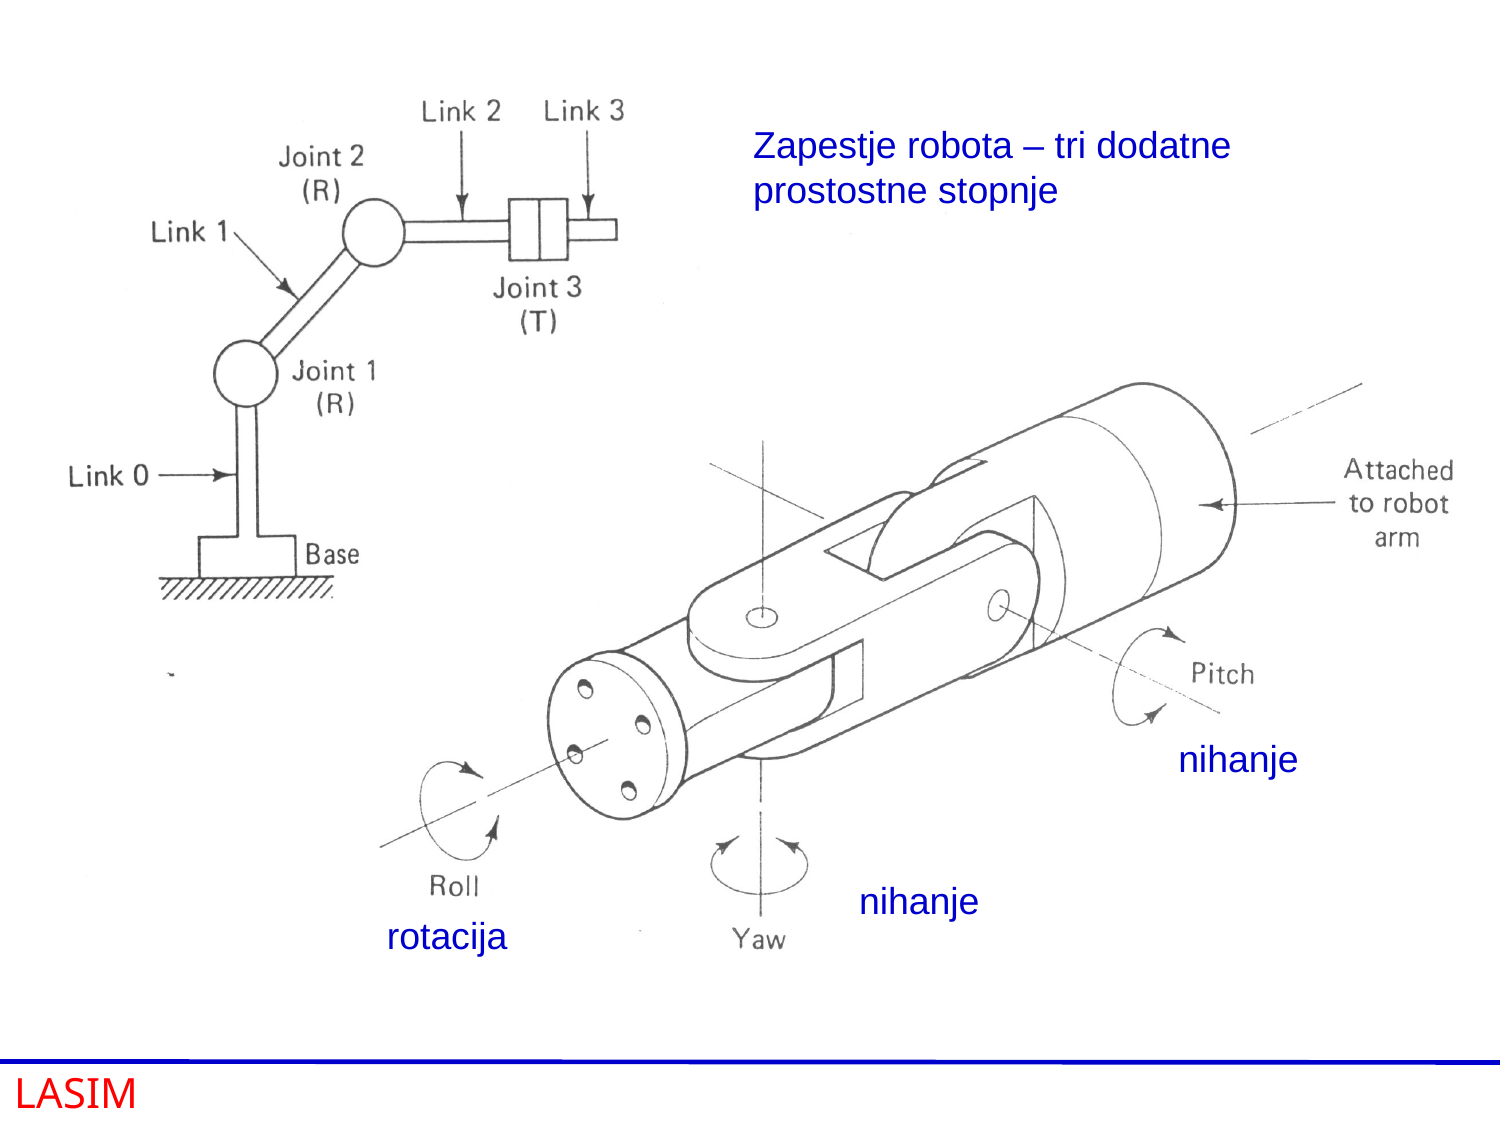

Zapestje robota – tri dodatne prostostne stopnje
nihanje
nihanje
rotacija